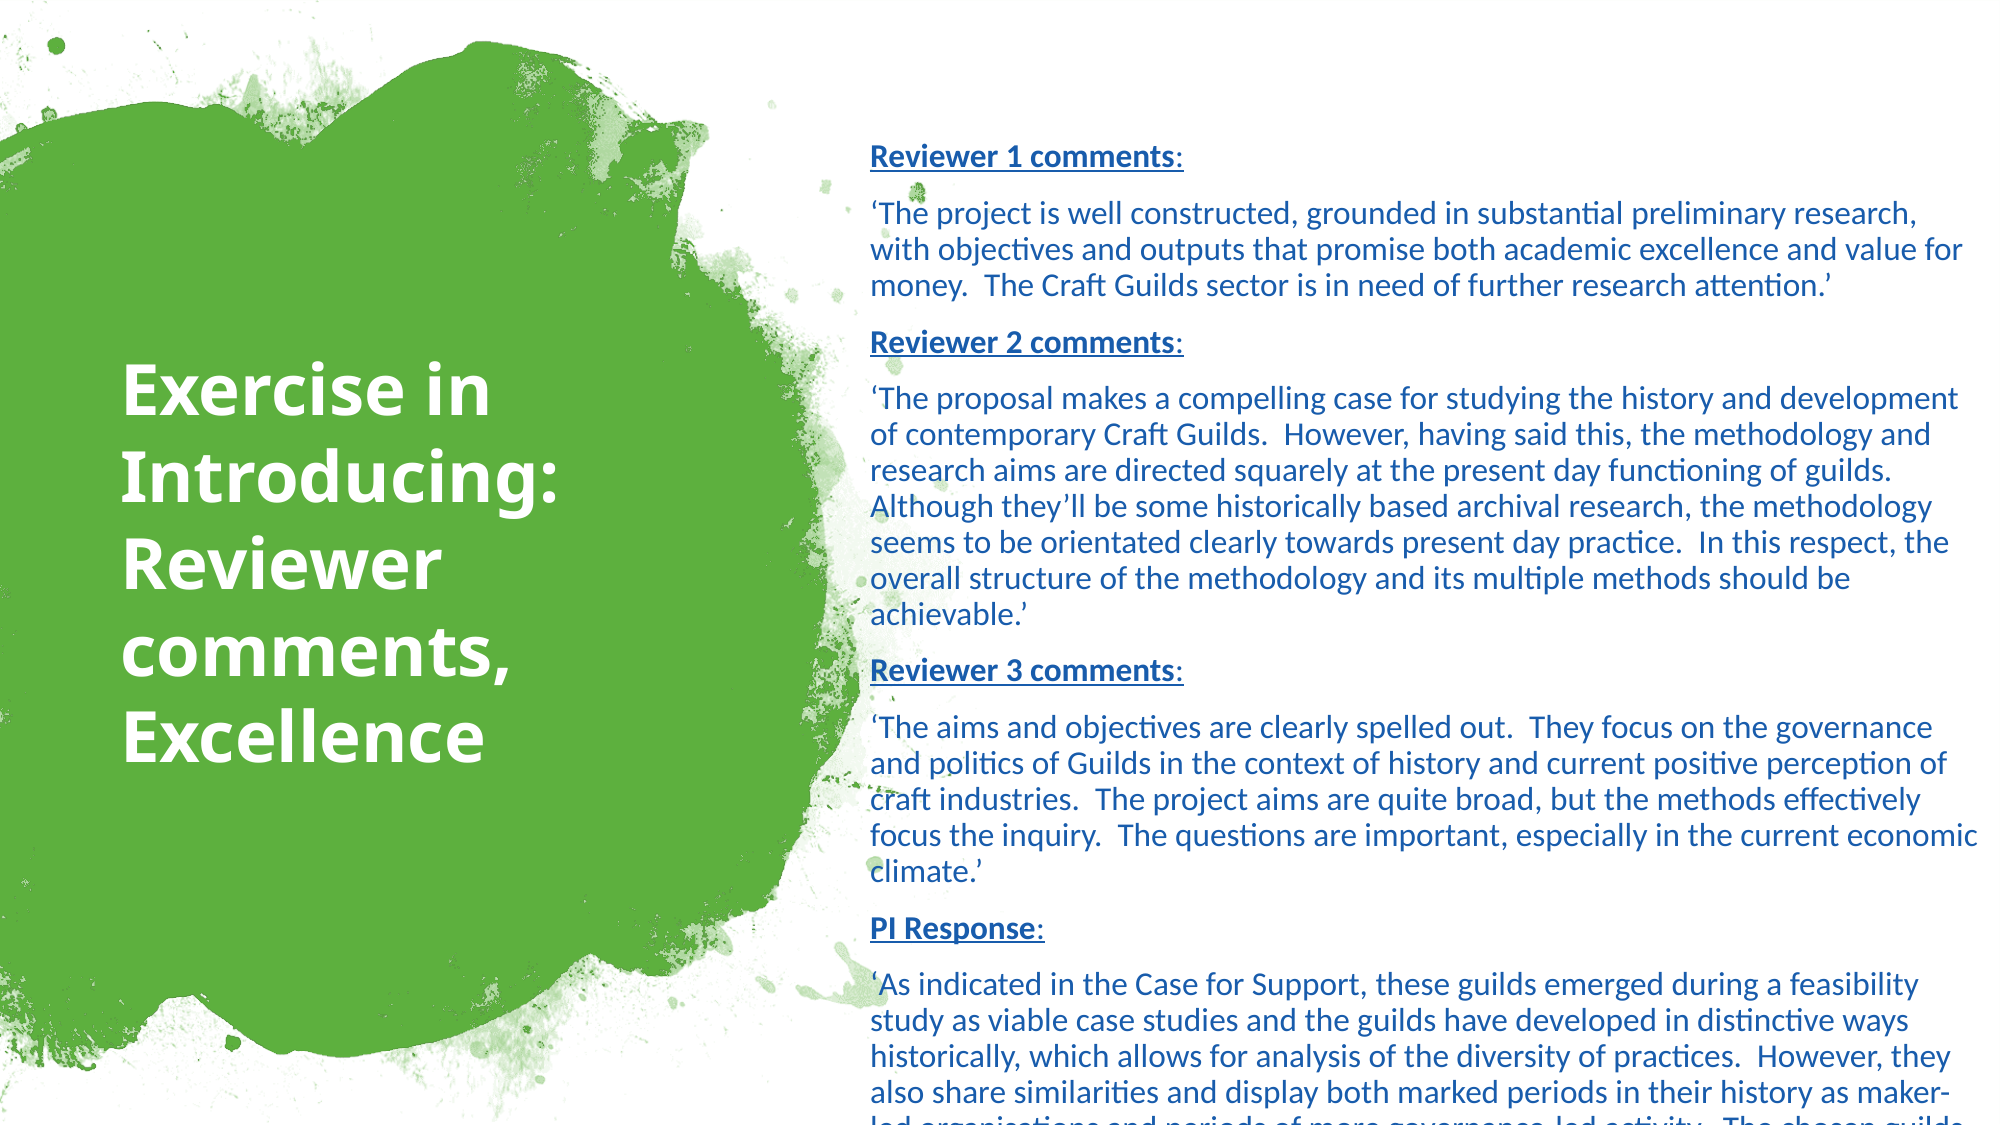

Reviewer 1 comments:
‘The project is well constructed, grounded in substantial preliminary research, with objectives and outputs that promise both academic excellence and value for money. The Craft Guilds sector is in need of further research attention.’
Reviewer 2 comments:
‘The proposal makes a compelling case for studying the history and development of contemporary Craft Guilds. However, having said this, the methodology and research aims are directed squarely at the present day functioning of guilds. Although they’ll be some historically based archival research, the methodology seems to be orientated clearly towards present day practice. In this respect, the overall structure of the methodology and its multiple methods should be achievable.’
Reviewer 3 comments:
‘The aims and objectives are clearly spelled out. They focus on the governance and politics of Guilds in the context of history and current positive perception of craft industries. The project aims are quite broad, but the methods effectively focus the inquiry. The questions are important, especially in the current economic climate.’
PI Response:
‘As indicated in the Case for Support, these guilds emerged during a feasibility study as viable case studies and the guilds have developed in distinctive ways historically, which allows for analysis of the diversity of practices. However, they also share similarities and display both marked periods in their history as maker-led organisations and periods of more governance-led activity. The chosen guilds offer a textured case study that resonates with the wider craft guild sector.’
Exercise in Introducing: Reviewer comments, Excellence